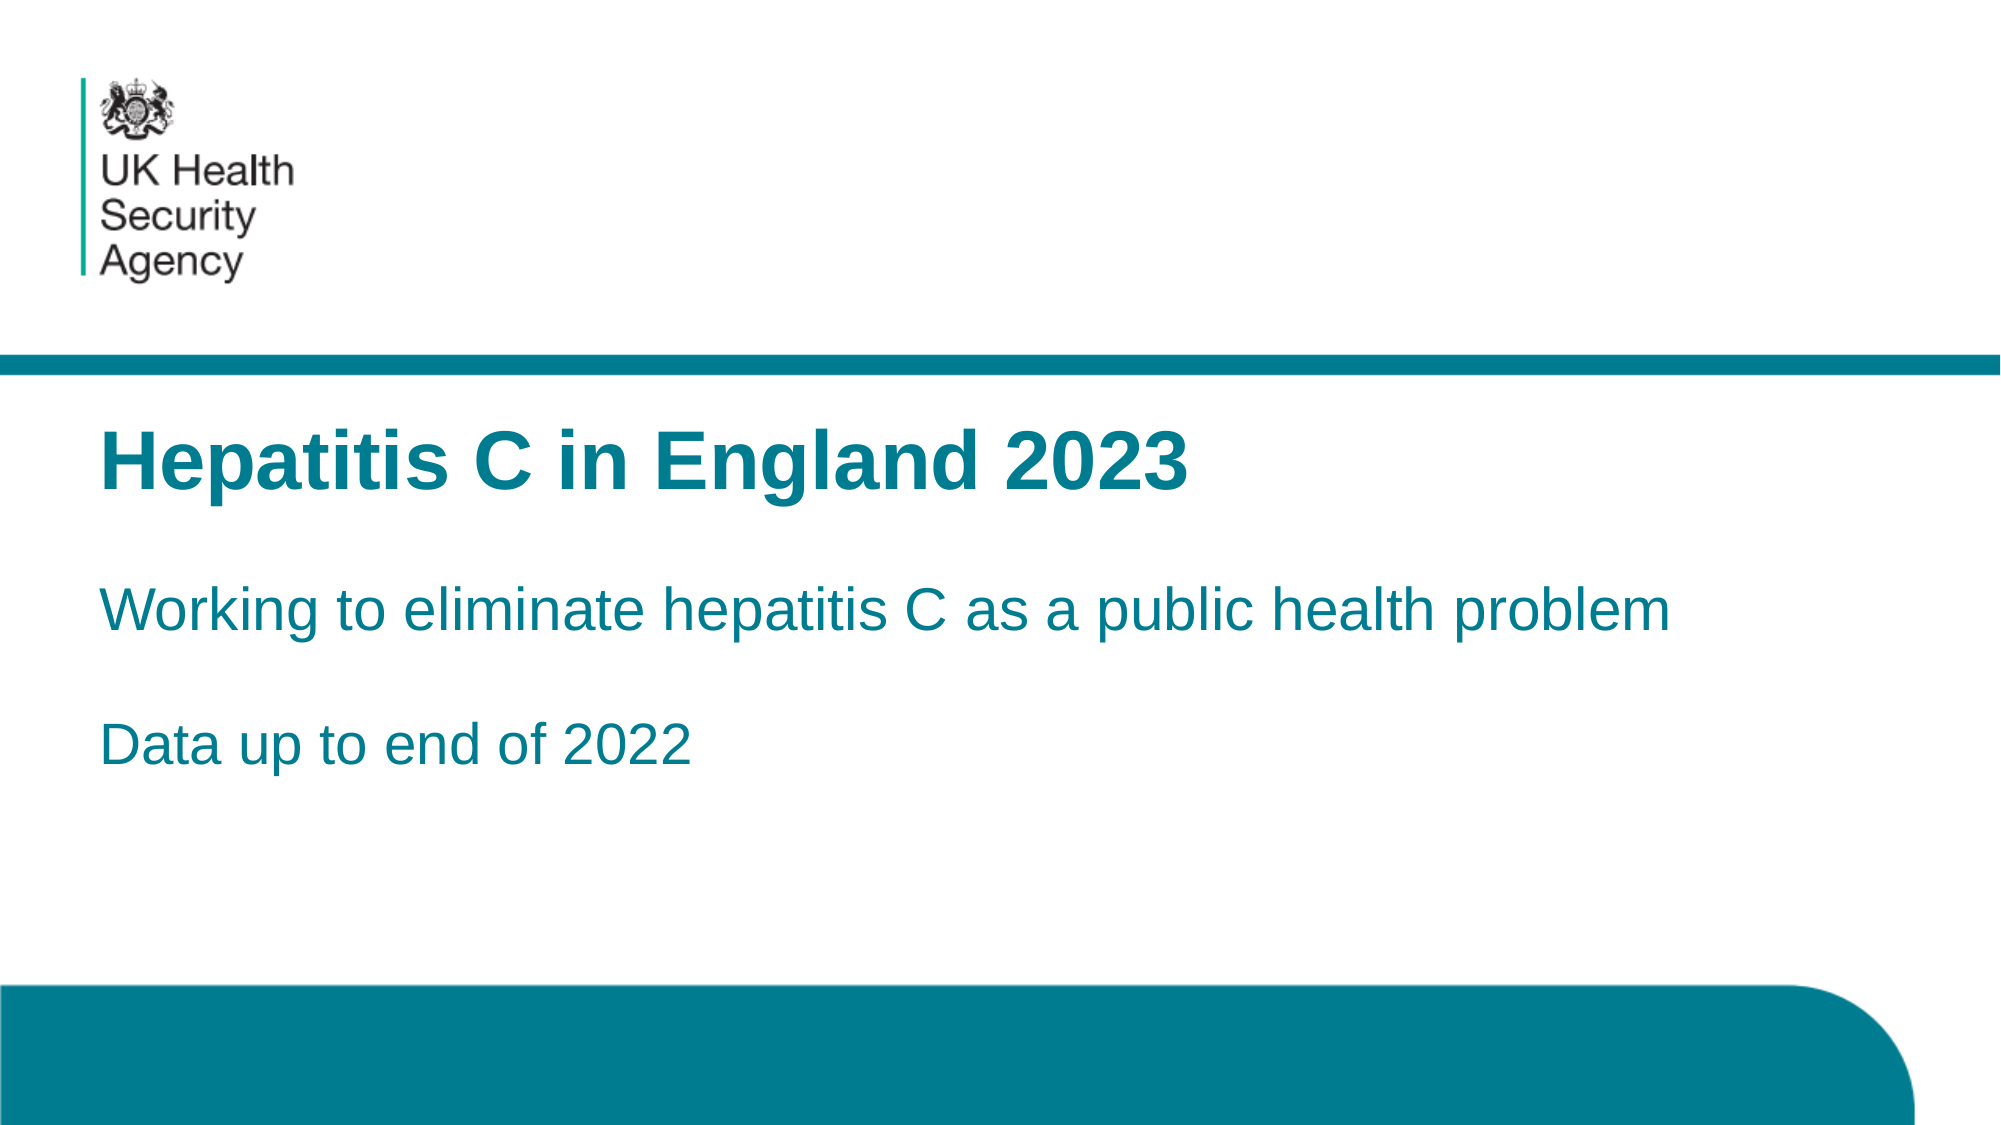

# Hepatitis C in England 2023 Working to eliminate hepatitis C as a public health problem Data up to end of 2022